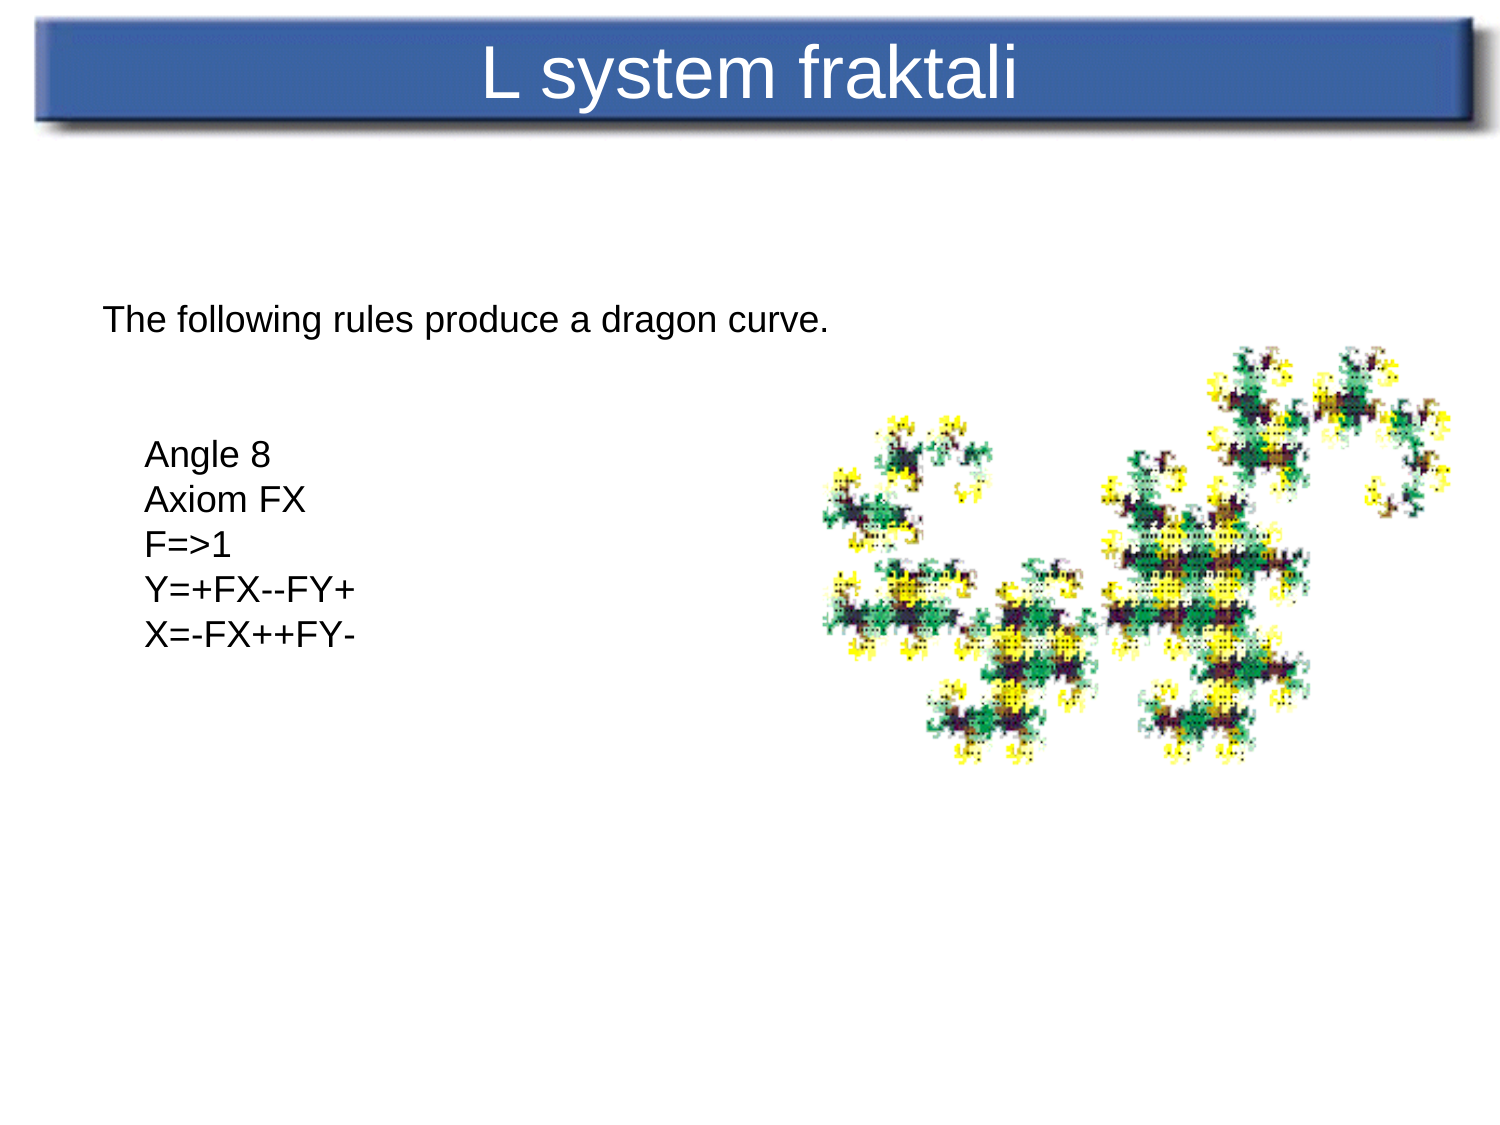

# L system fraktali
The following rules produce a dragon curve.
    Angle 8
    Axiom FX
    F=>1
    Y=+FX--FY+
    X=-FX++FY-